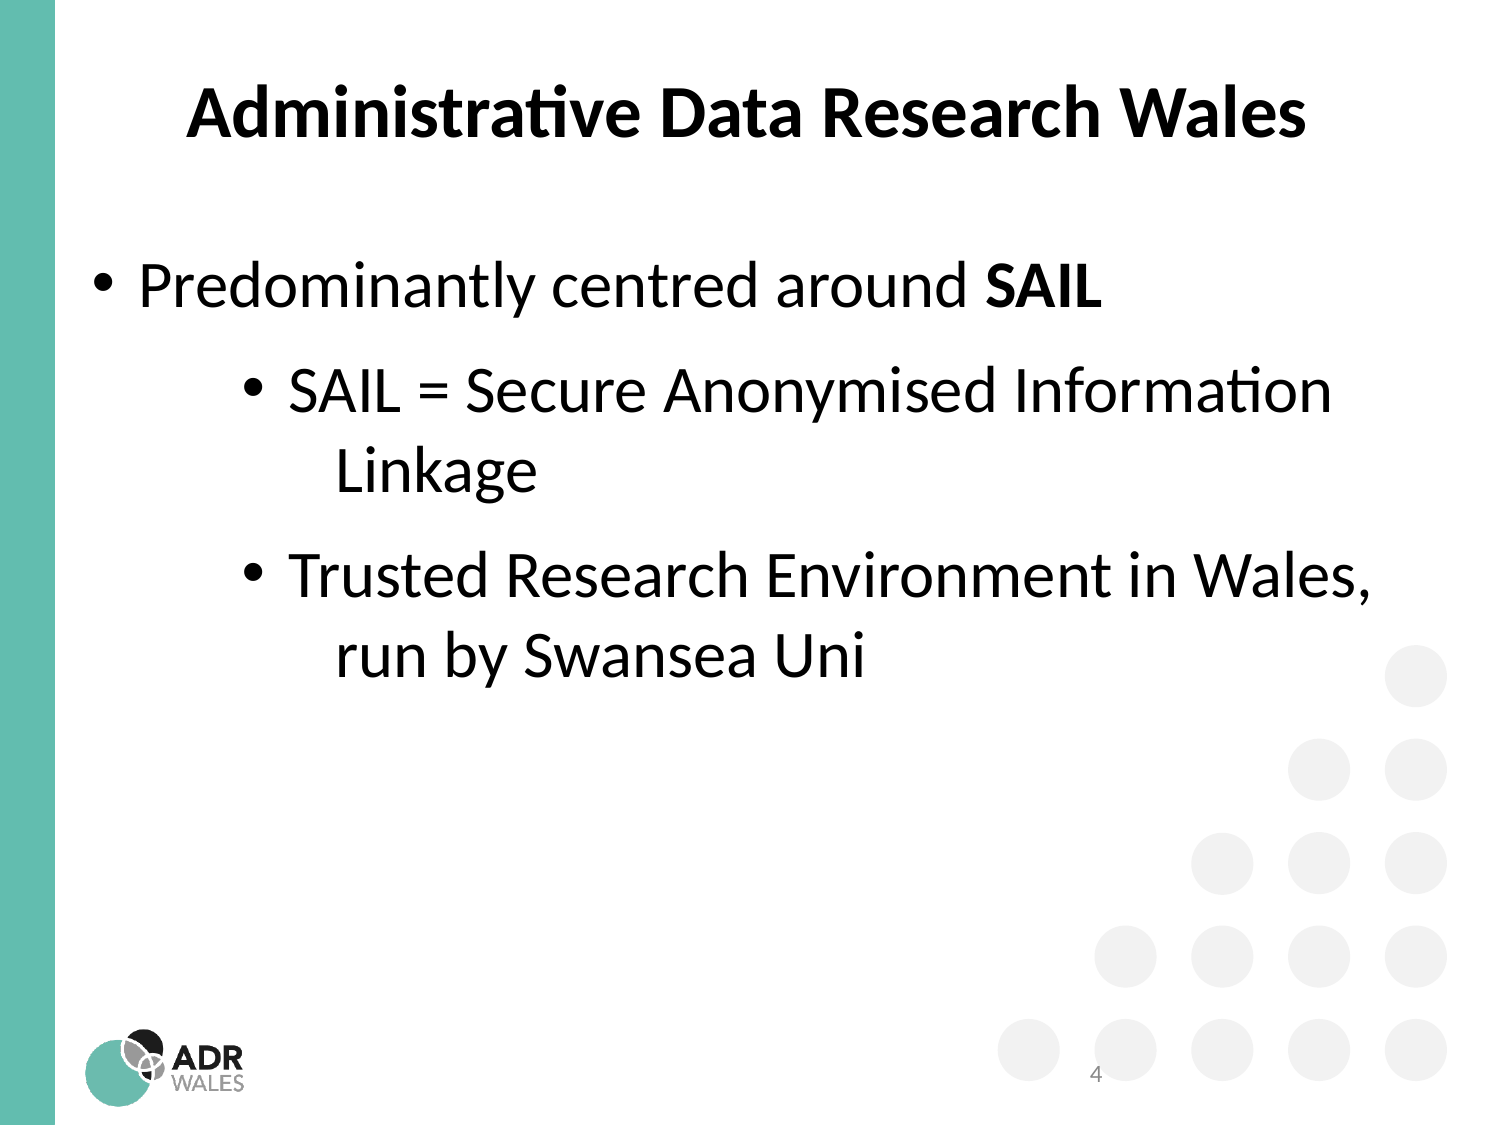

Administrative Data Research Wales
Predominantly centred around SAIL
SAIL = Secure Anonymised Information Linkage
Trusted Research Environment in Wales, run by Swansea Uni